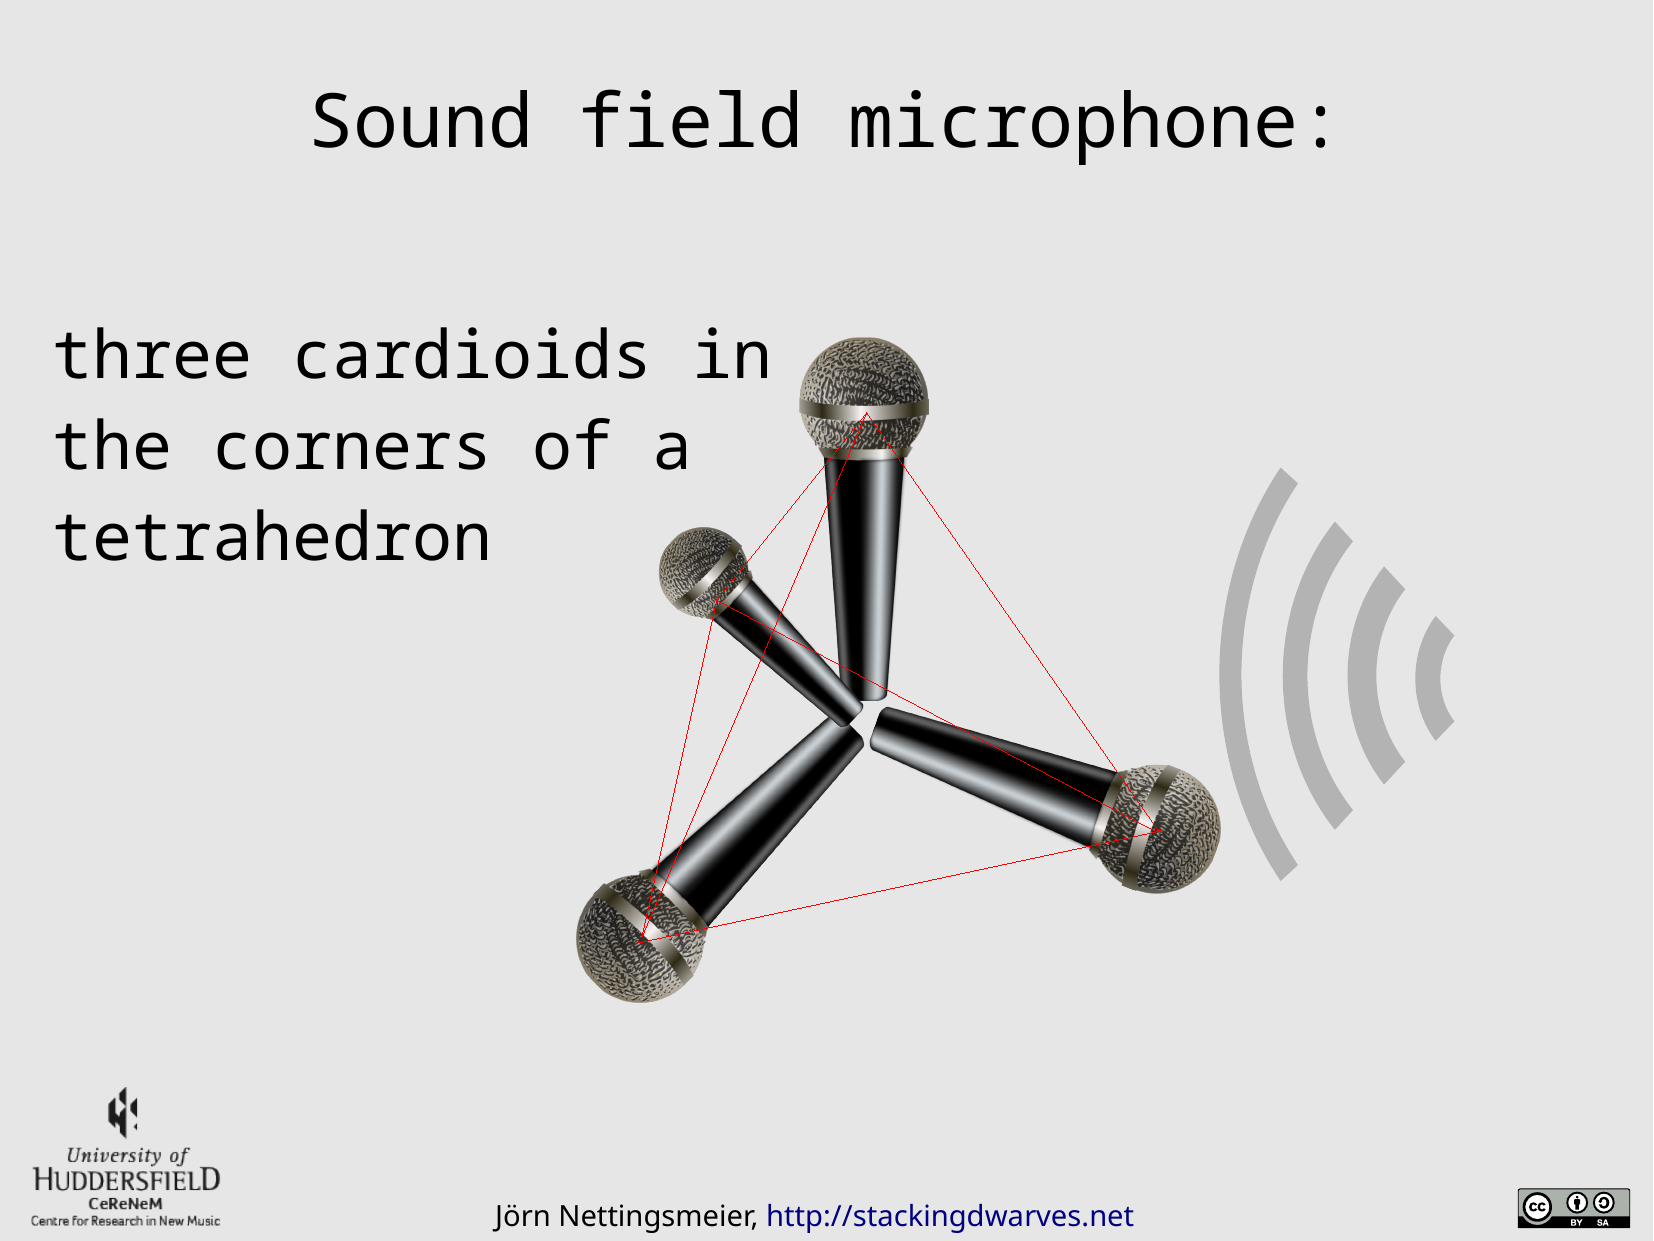

# Sound field microphone:
three cardioids in the corners of a tetrahedron